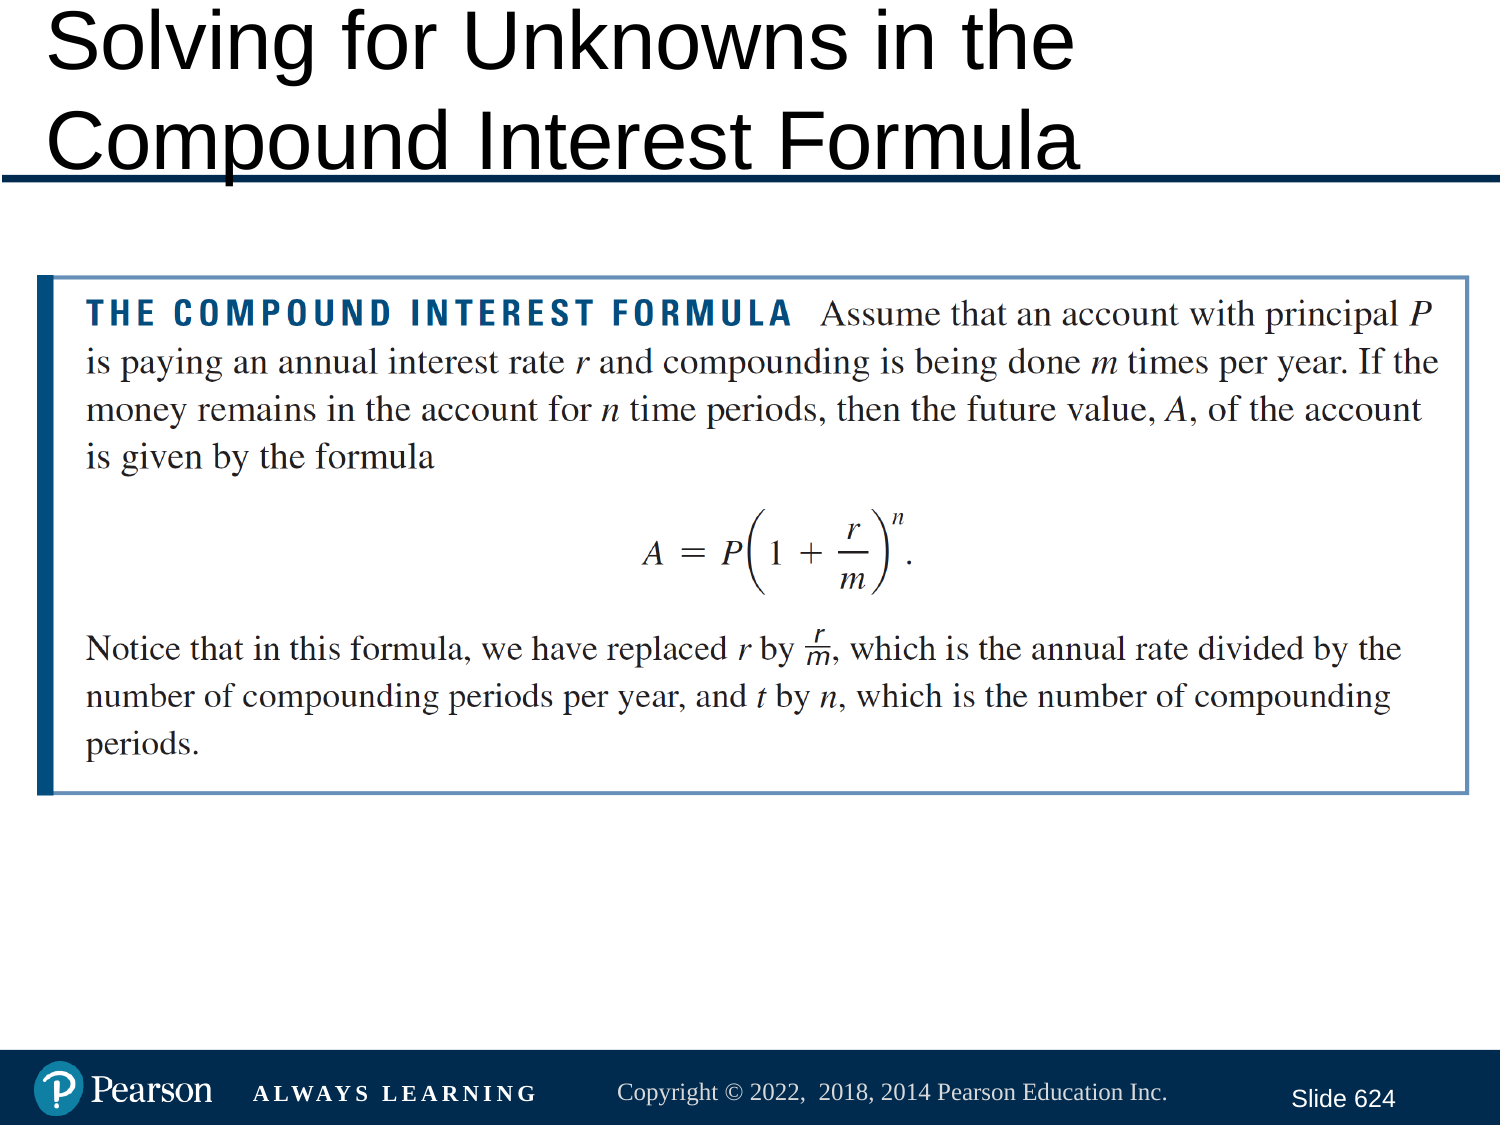

Solving for Unknowns in the Compound Interest Formula